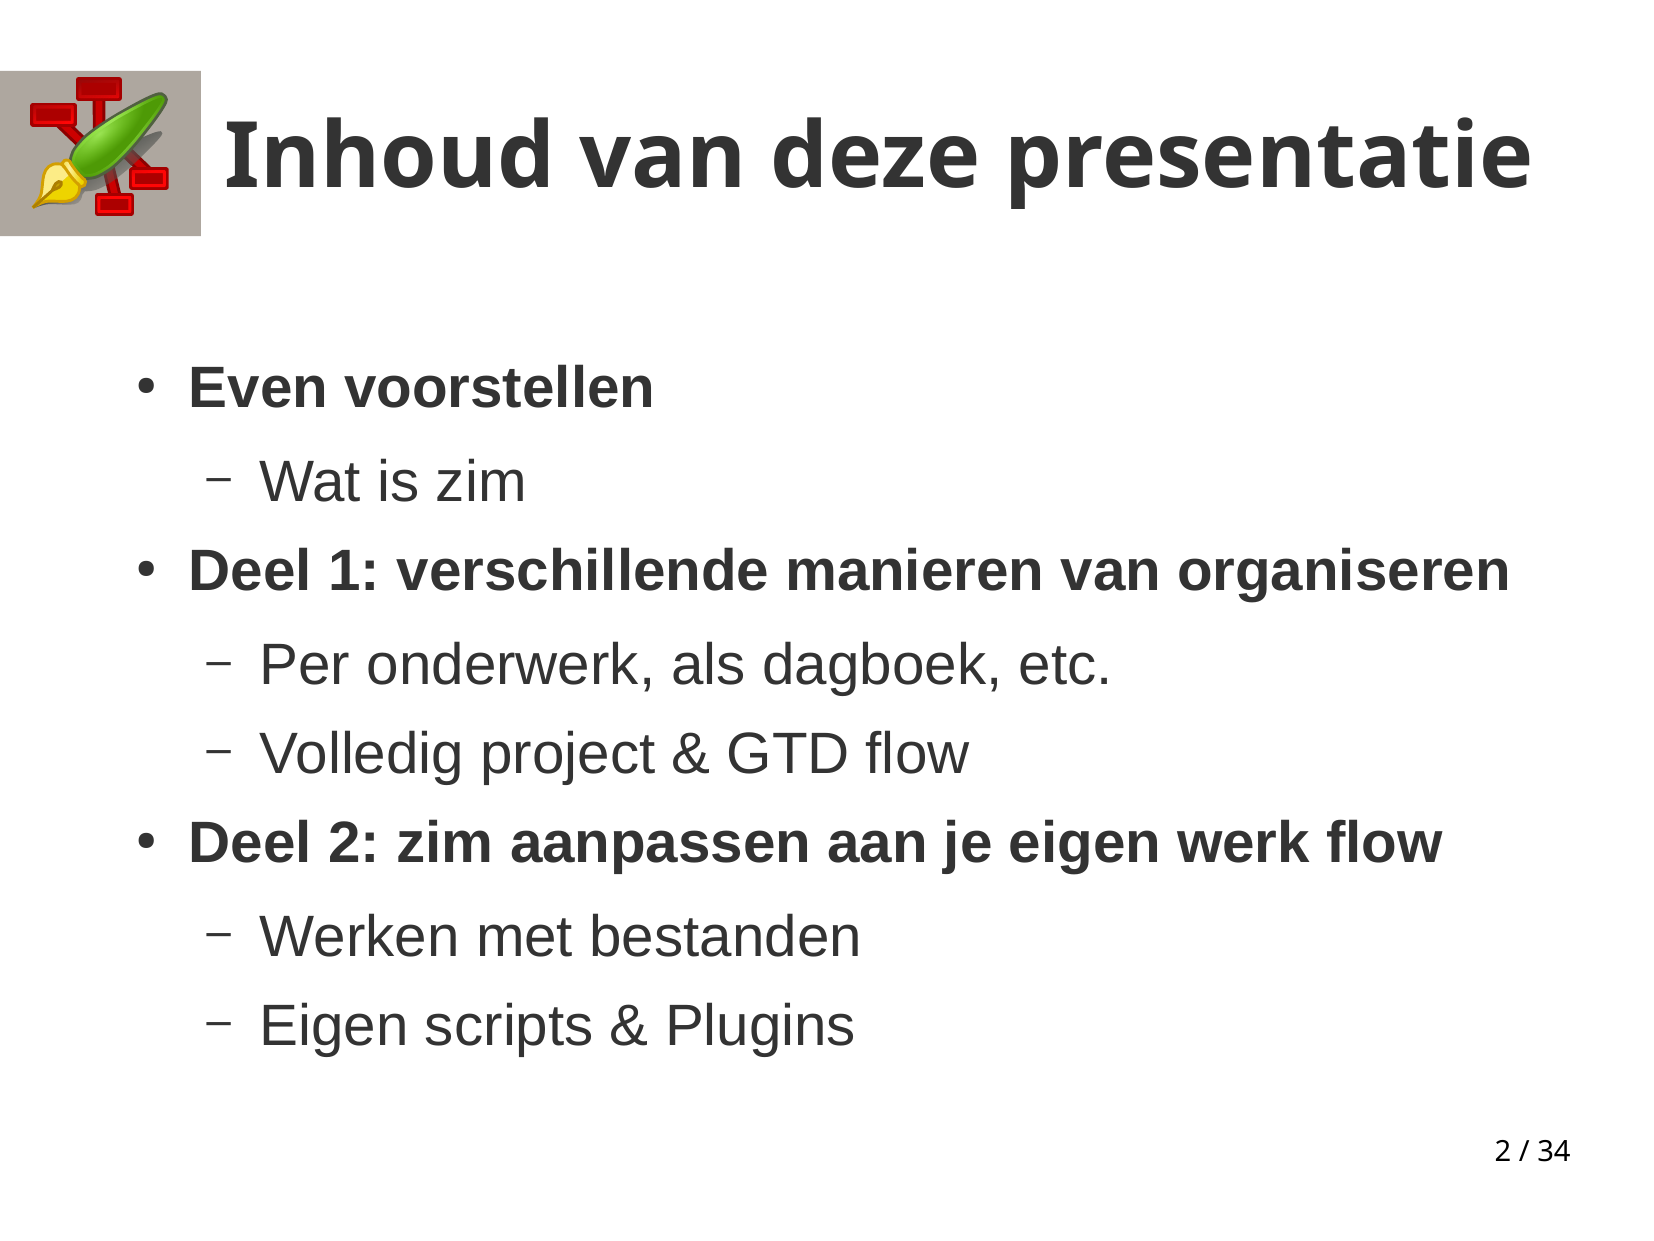

# Inhoud van deze presentatie
Even voorstellen
Wat is zim
Deel 1: verschillende manieren van organiseren
Per onderwerk, als dagboek, etc.
Volledig project & GTD flow
Deel 2: zim aanpassen aan je eigen werk flow
Werken met bestanden
Eigen scripts & Plugins
2